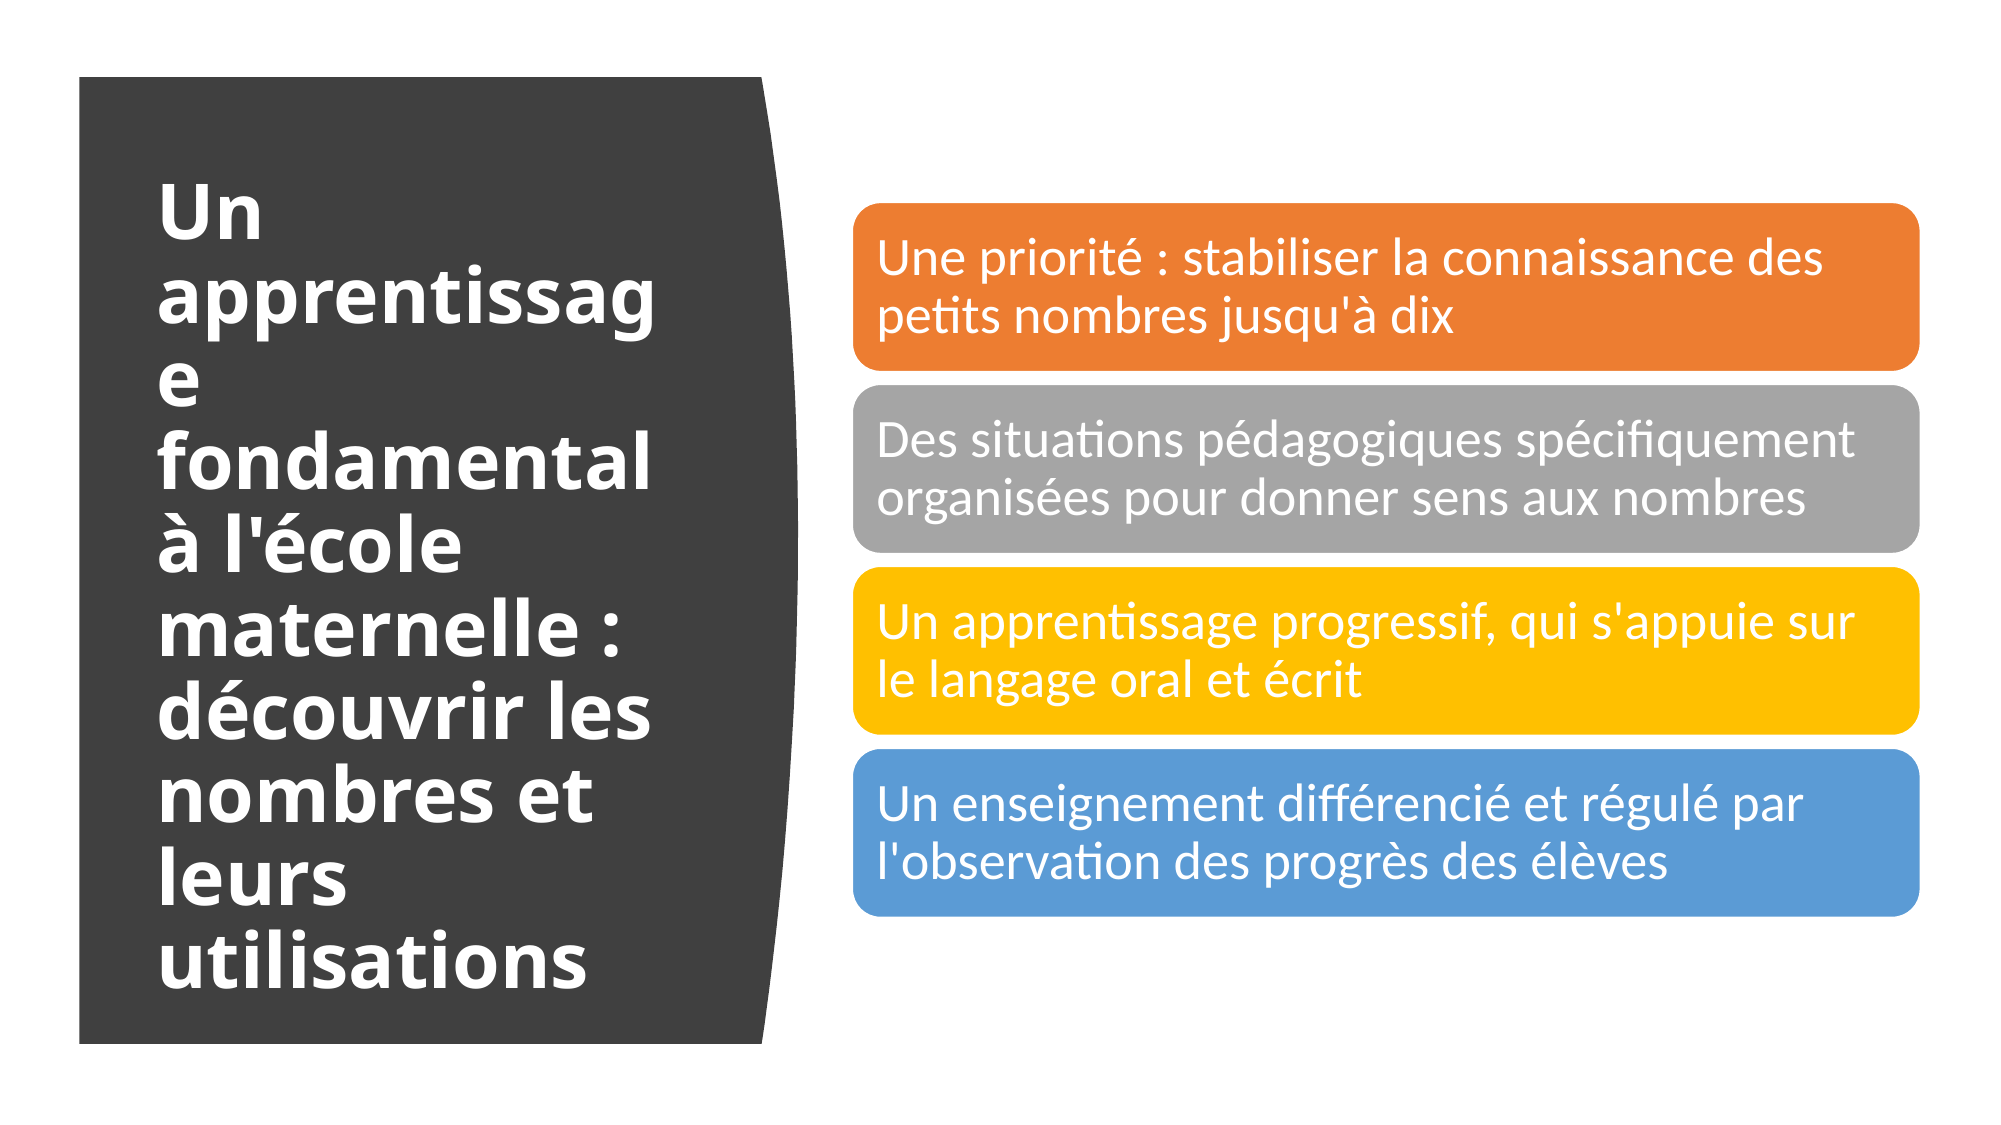

# Un apprentissage fondamental à l'école maternelle : découvrir les nombres et leurs utilisations
Une priorité : stabiliser la connaissance des petits nombres jusqu'à dix
Des situations pédagogiques spécifiquement organisées pour donner sens aux nombres
Un apprentissage progressif, qui s'appuie sur le langage oral et écrit
Un enseignement différencié et régulé par l'observation des progrès des élèves